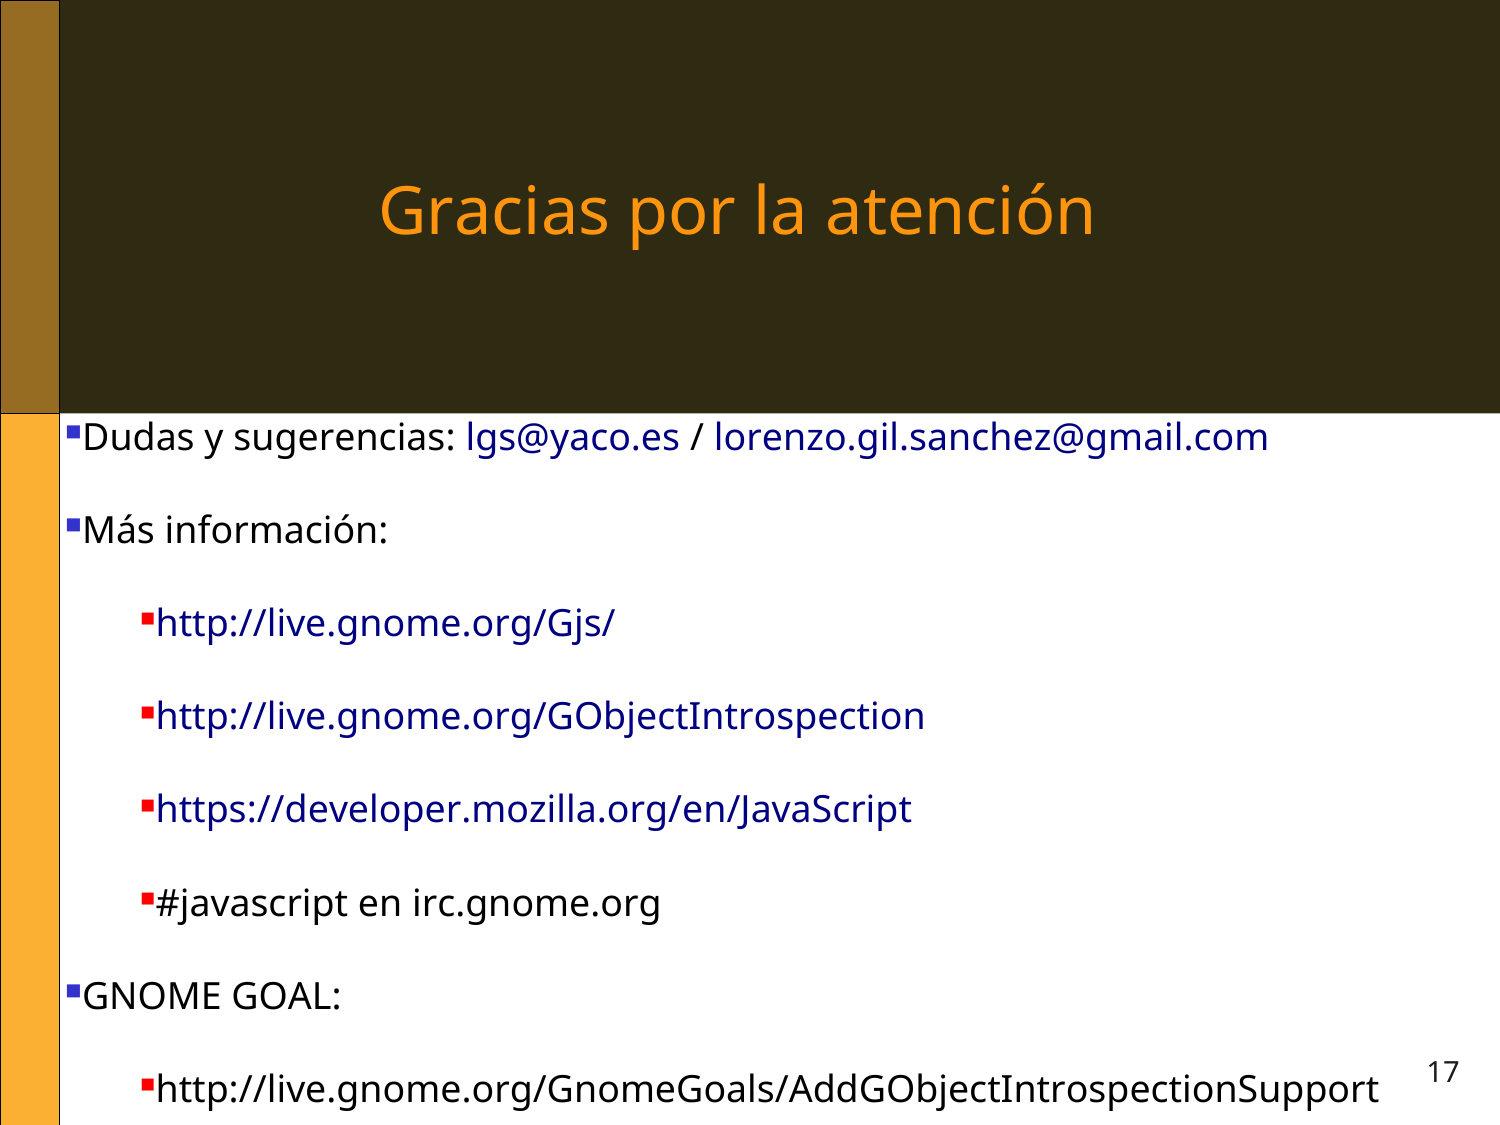

Gracias por la atención
Dudas y sugerencias: lgs@yaco.es / lorenzo.gil.sanchez@gmail.com
Más información:
http://live.gnome.org/Gjs/
http://live.gnome.org/GObjectIntrospection
https://developer.mozilla.org/en/JavaScript
#javascript en irc.gnome.org
GNOME GOAL:
http://live.gnome.org/GnomeGoals/AddGObjectIntrospectionSupport
17